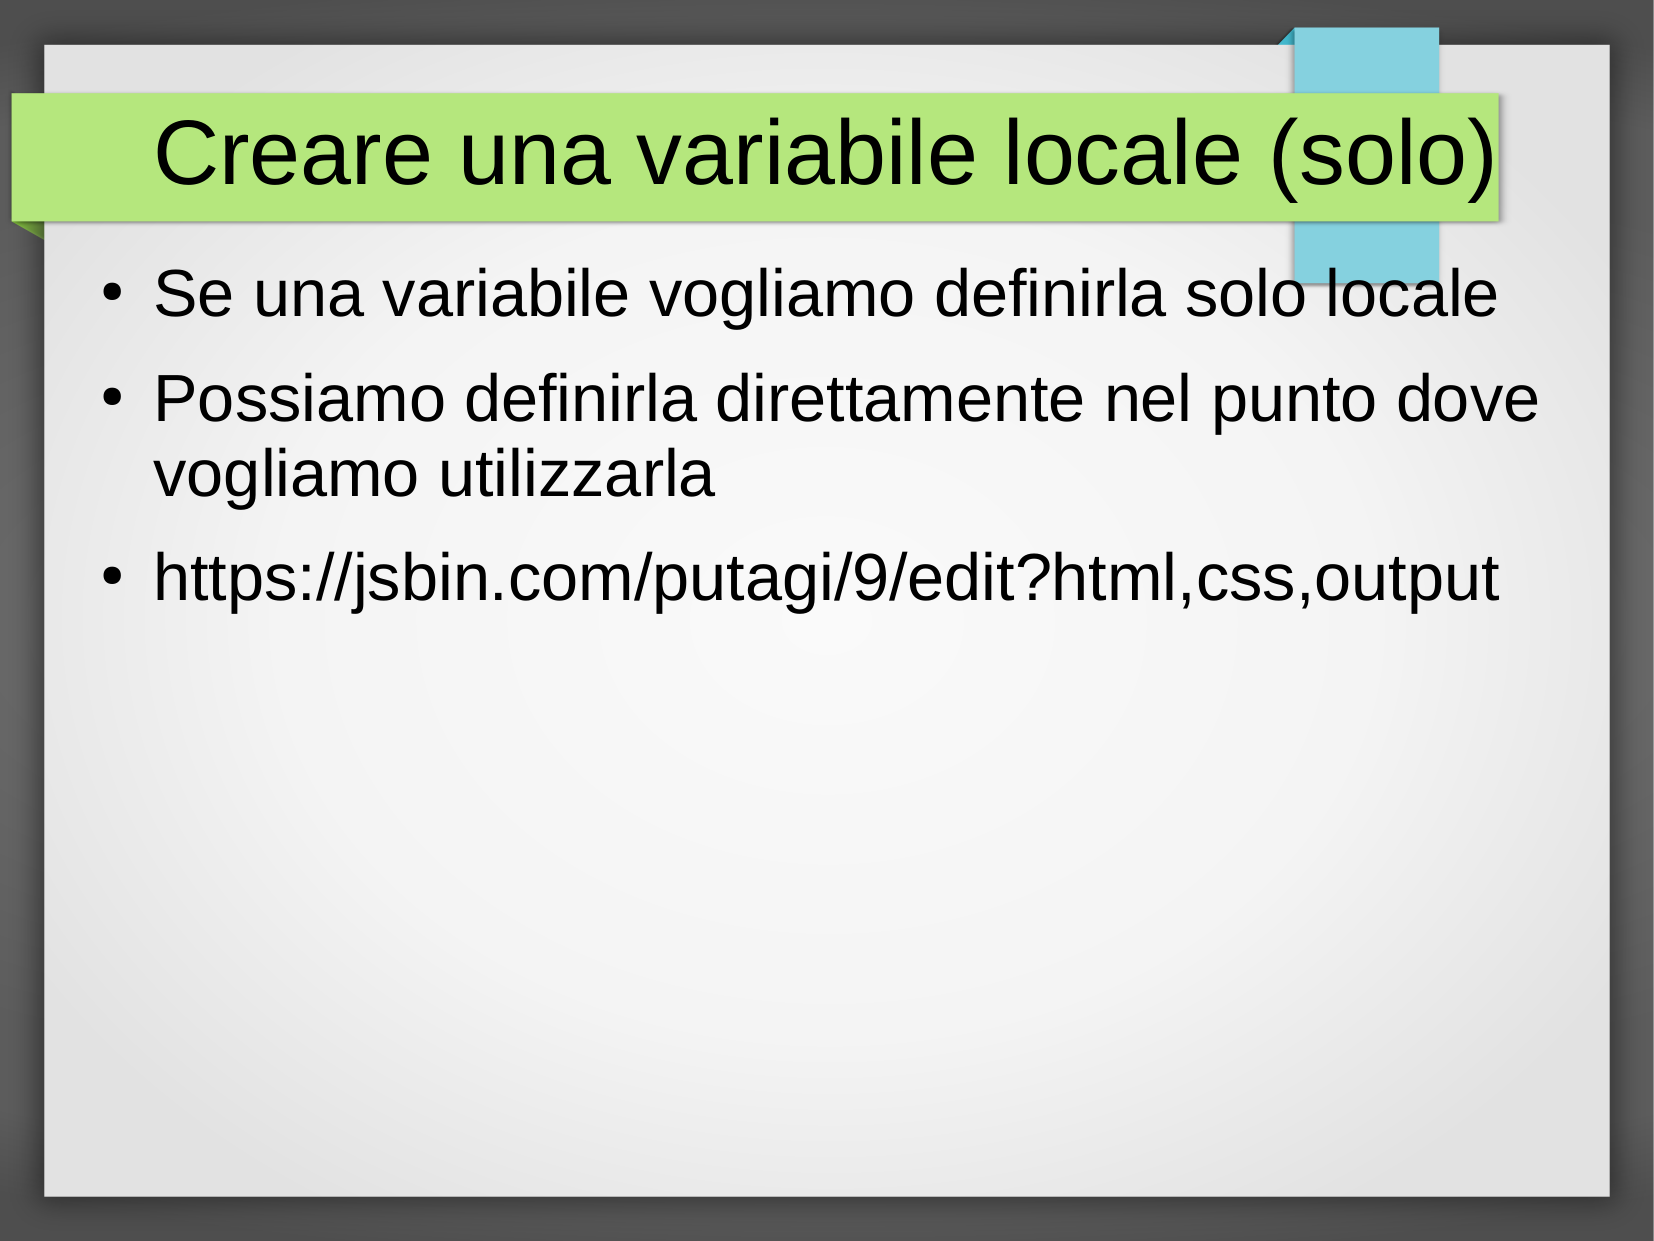

# Creare una variabile locale (solo)
Se una variabile vogliamo definirla solo locale
Possiamo definirla direttamente nel punto dove vogliamo utilizzarla
https://jsbin.com/putagi/9/edit?html,css,output